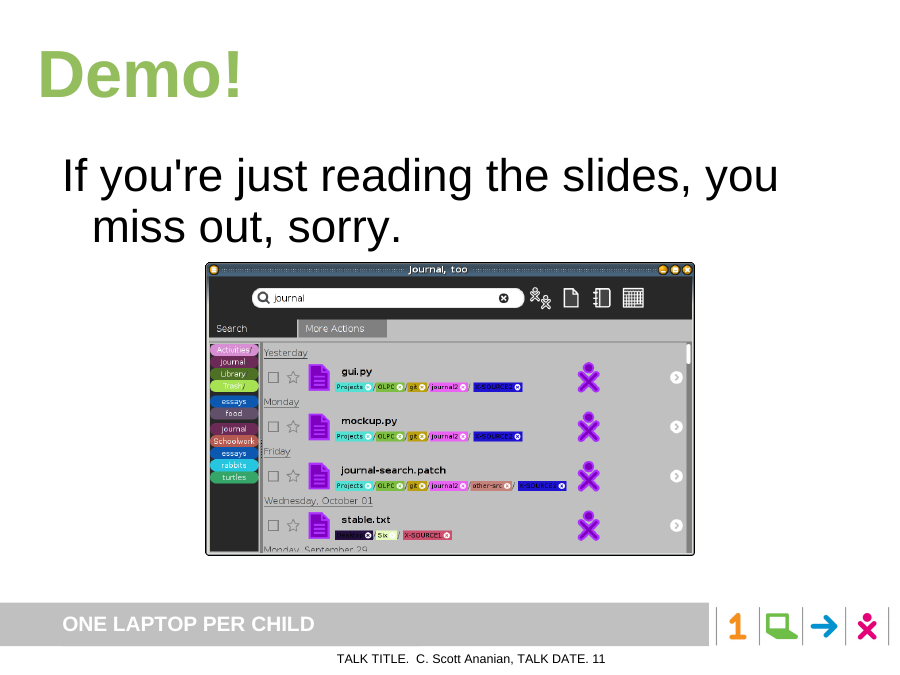

# Demo!
If you're just reading the slides, you miss out, sorry.